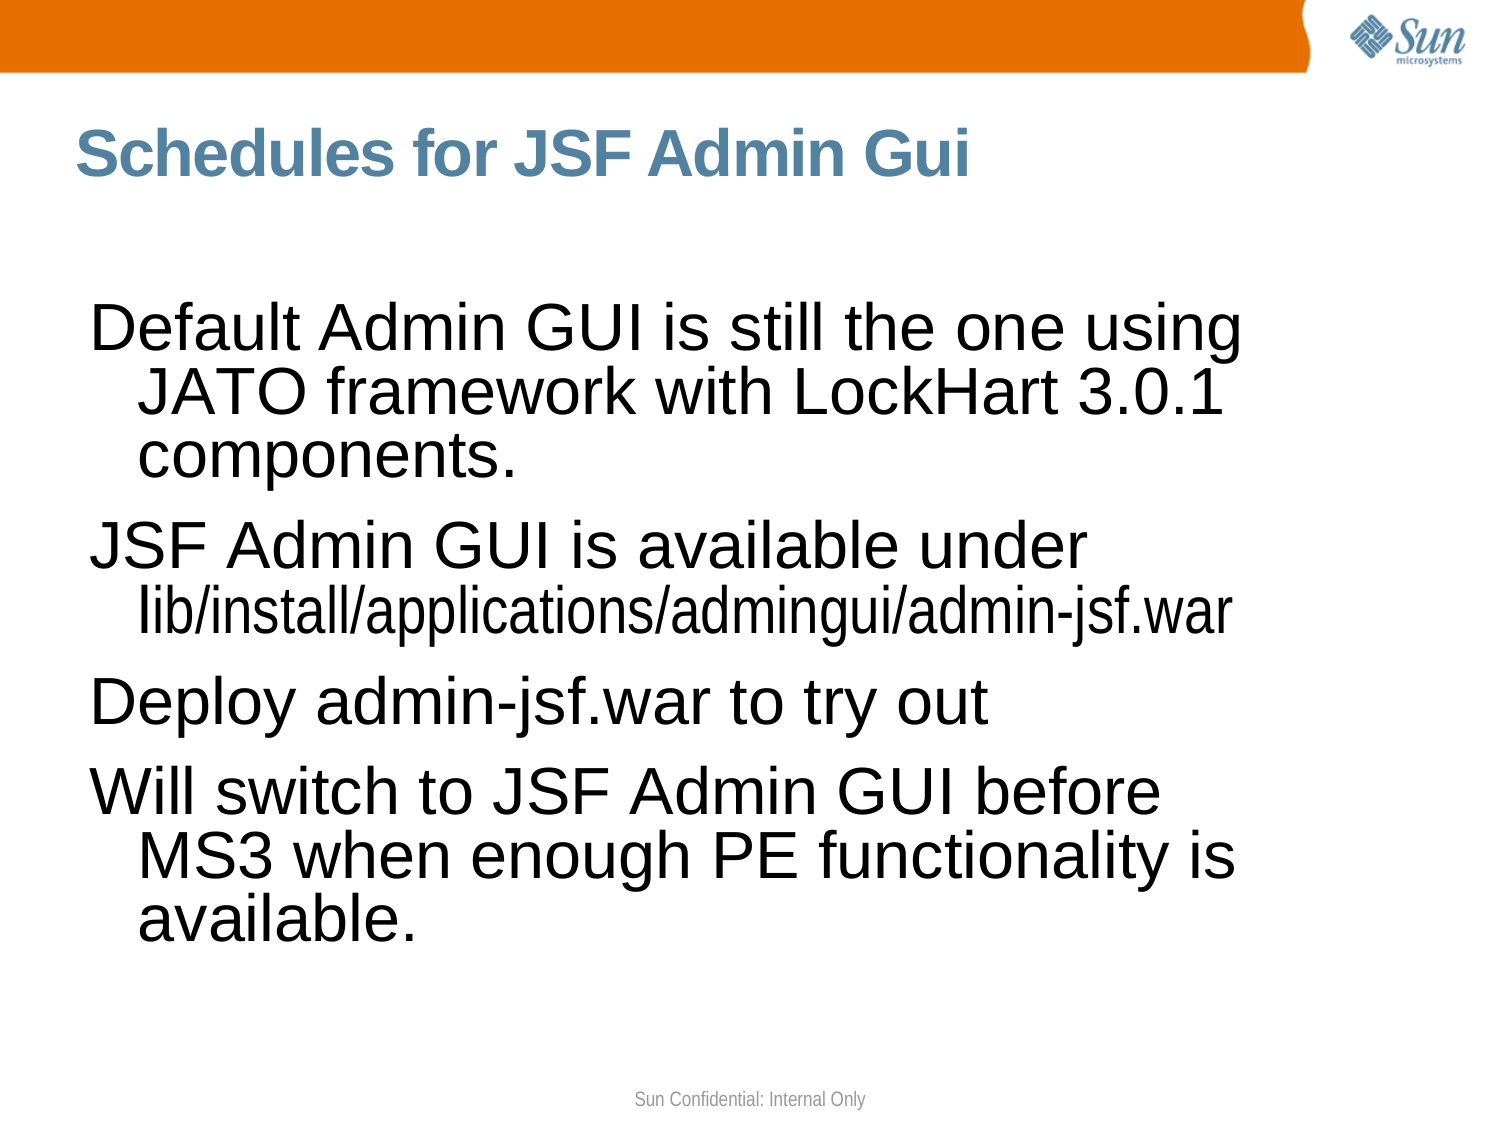

# Schedules for JSF Admin Gui
Default Admin GUI is still the one using JATO framework with LockHart 3.0.1 components.
JSF Admin GUI is available under lib/install/applications/admingui/admin-jsf.war
Deploy admin-jsf.war to try out
Will switch to JSF Admin GUI before MS3 when enough PE functionality is available.